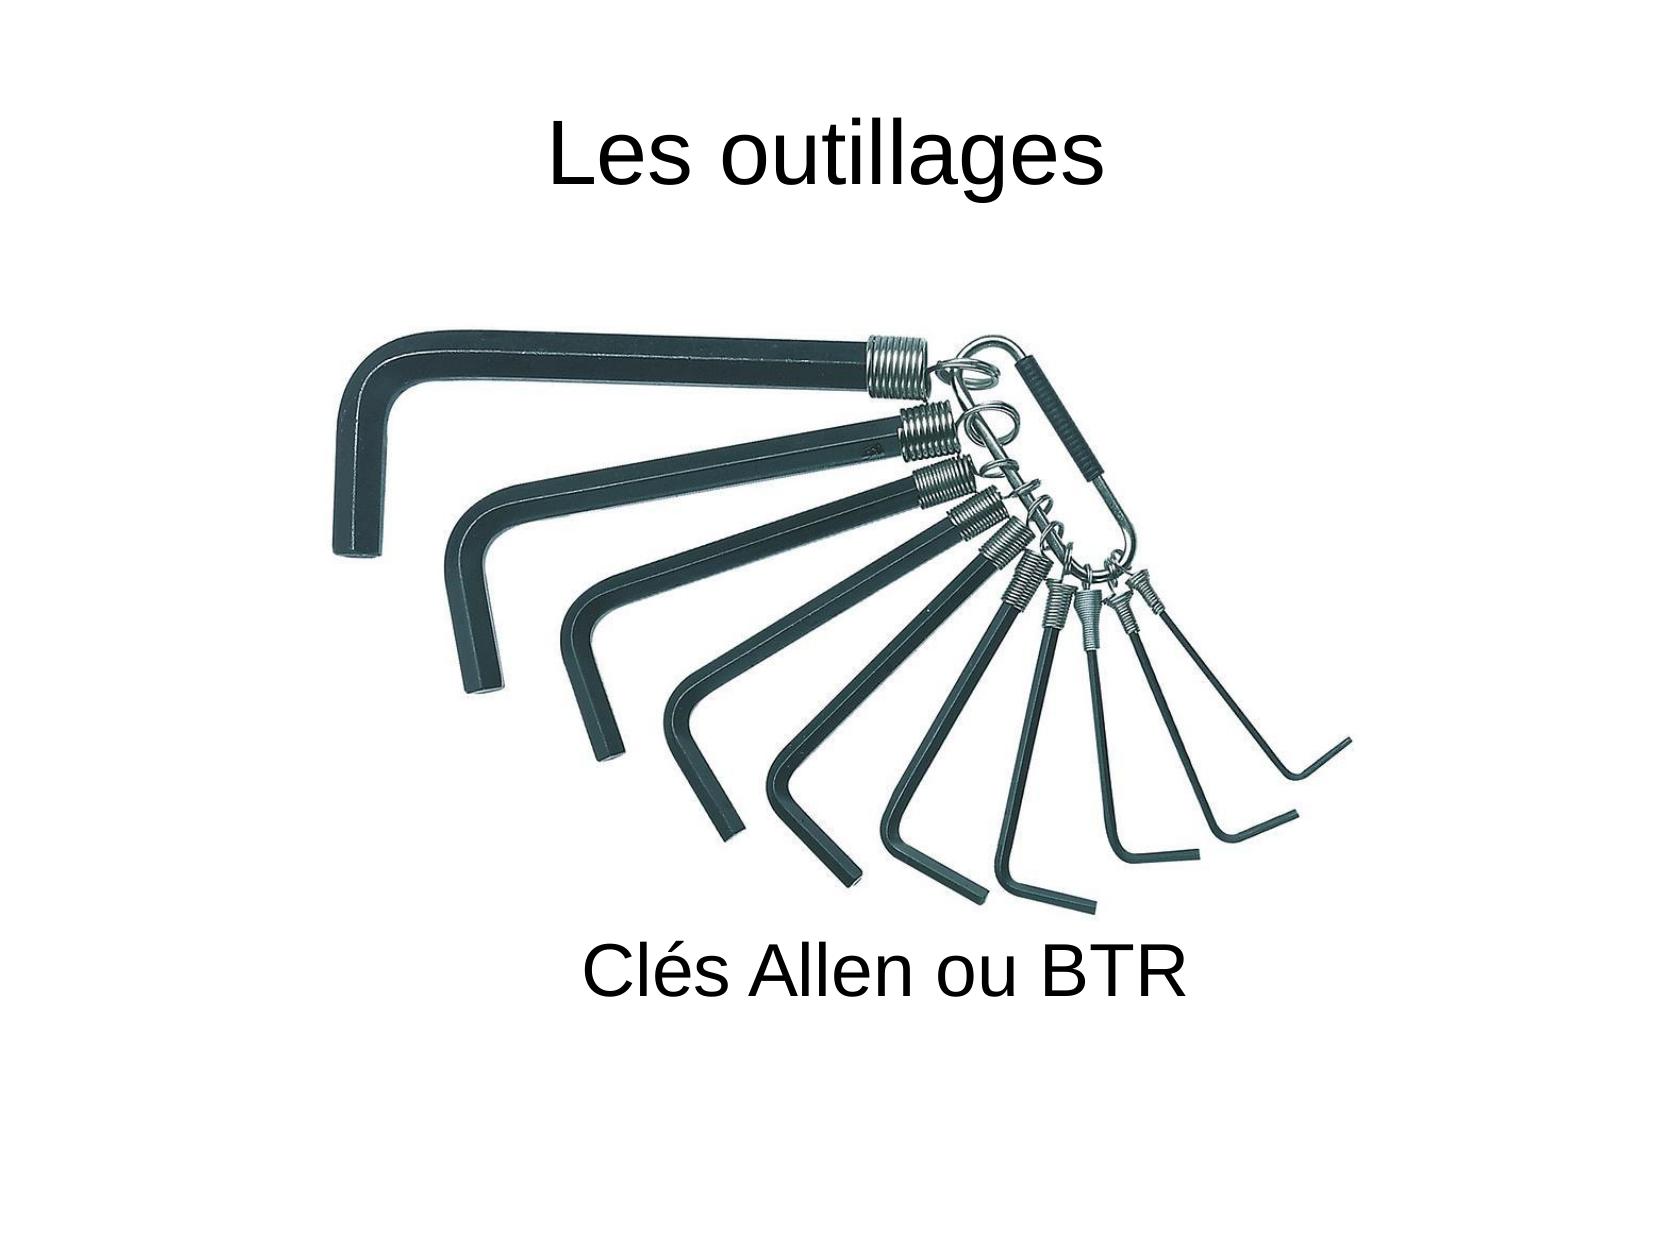

# Les outillages
Clés Allen ou BTR